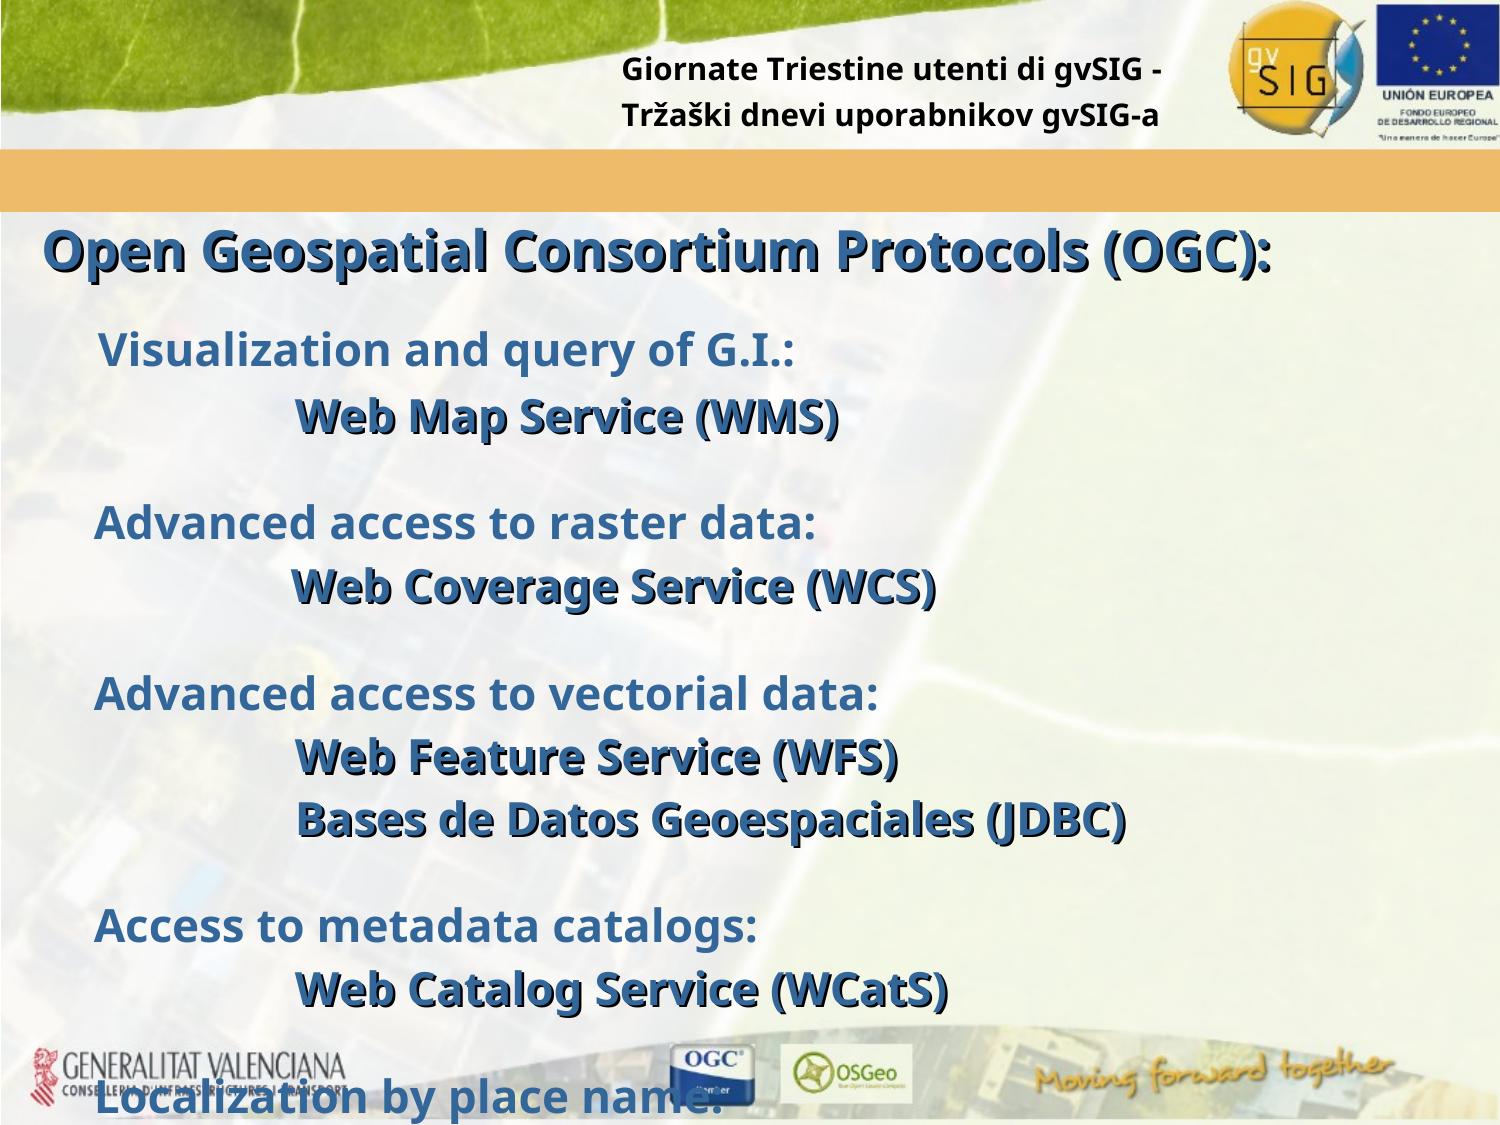

Open Geospatial Consortium Protocols (OGC):
 Visualization and query of G.I.:
Web Map Service (WMS)
 Advanced access to raster data:
			Web Coverage Service (WCS)
 Advanced access to vectorial data:
Web Feature Service (WFS)
Bases de Datos Geoespaciales (JDBC)
 Access to metadata catalogs:
Web Catalog Service (WCatS)
 Localization by place name:
 Nomenclator Service